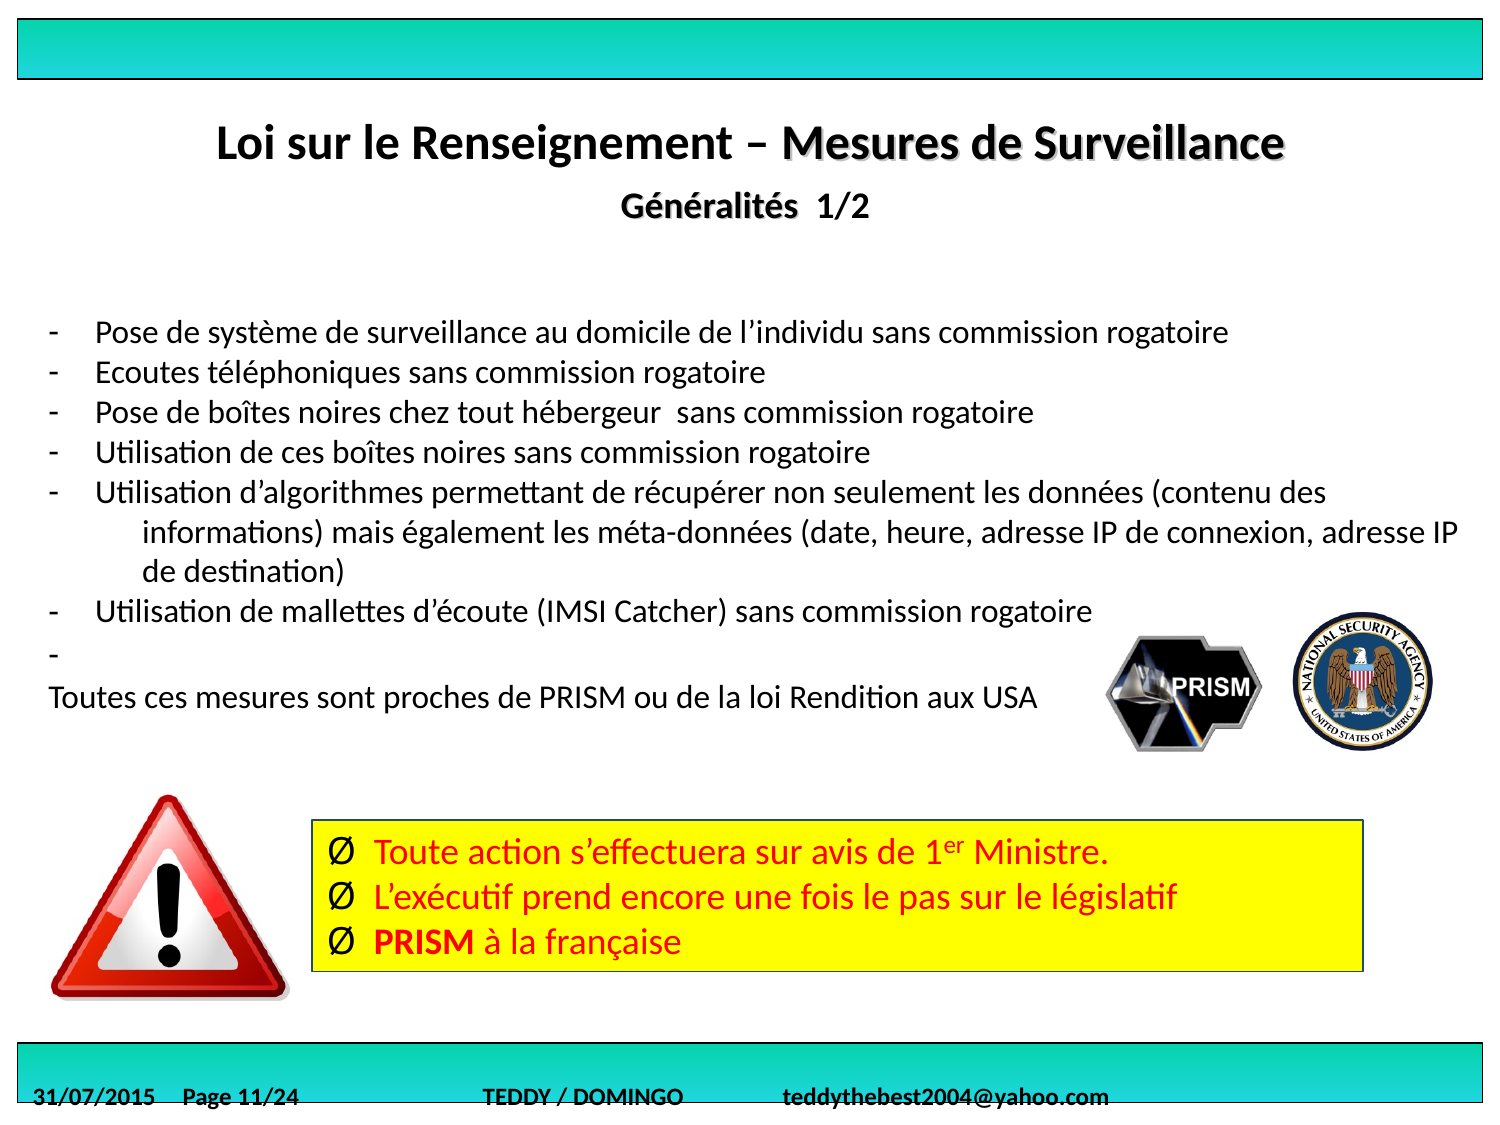

Loi sur le Renseignement – Mesures de Surveillance
Généralités 1/2
Pose de système de surveillance au domicile de l’individu sans commission rogatoire
Ecoutes téléphoniques sans commission rogatoire
Pose de boîtes noires chez tout hébergeur sans commission rogatoire
Utilisation de ces boîtes noires sans commission rogatoire
Utilisation d’algorithmes permettant de récupérer non seulement les données (contenu des informations) mais également les méta-données (date, heure, adresse IP de connexion, adresse IP de destination)
Utilisation de mallettes d’écoute (IMSI Catcher) sans commission rogatoire
Toutes ces mesures sont proches de PRISM ou de la loi Rendition aux USA
Toute action s’effectuera sur avis de 1er Ministre.
L’exécutif prend encore une fois le pas sur le législatif
PRISM à la française
31/07/2015	Page 11/24			TEDDY / DOMINGO		teddythebest2004@yahoo.com